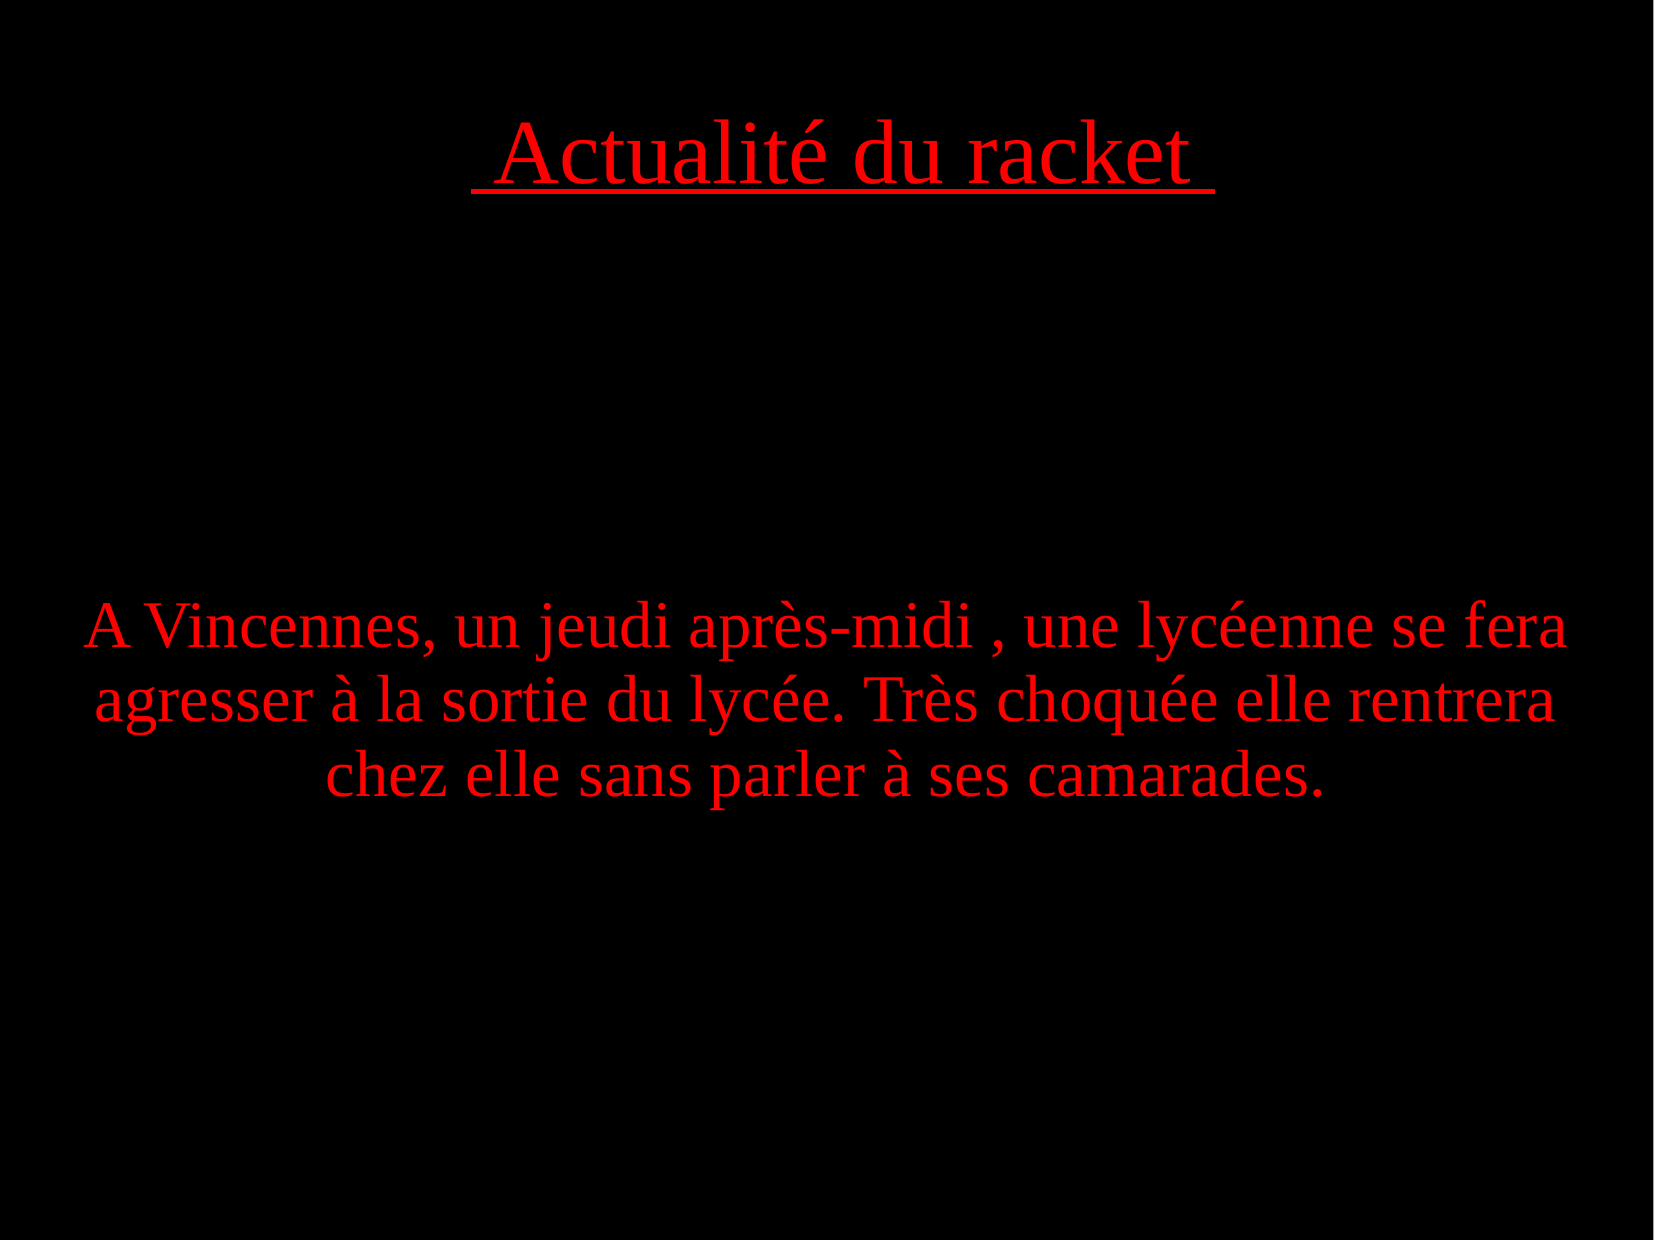

# Actualité du racket
A Vincennes, un jeudi après-midi , une lycéenne se fera agresser à la sortie du lycée. Très choquée elle rentrera chez elle sans parler à ses camarades.